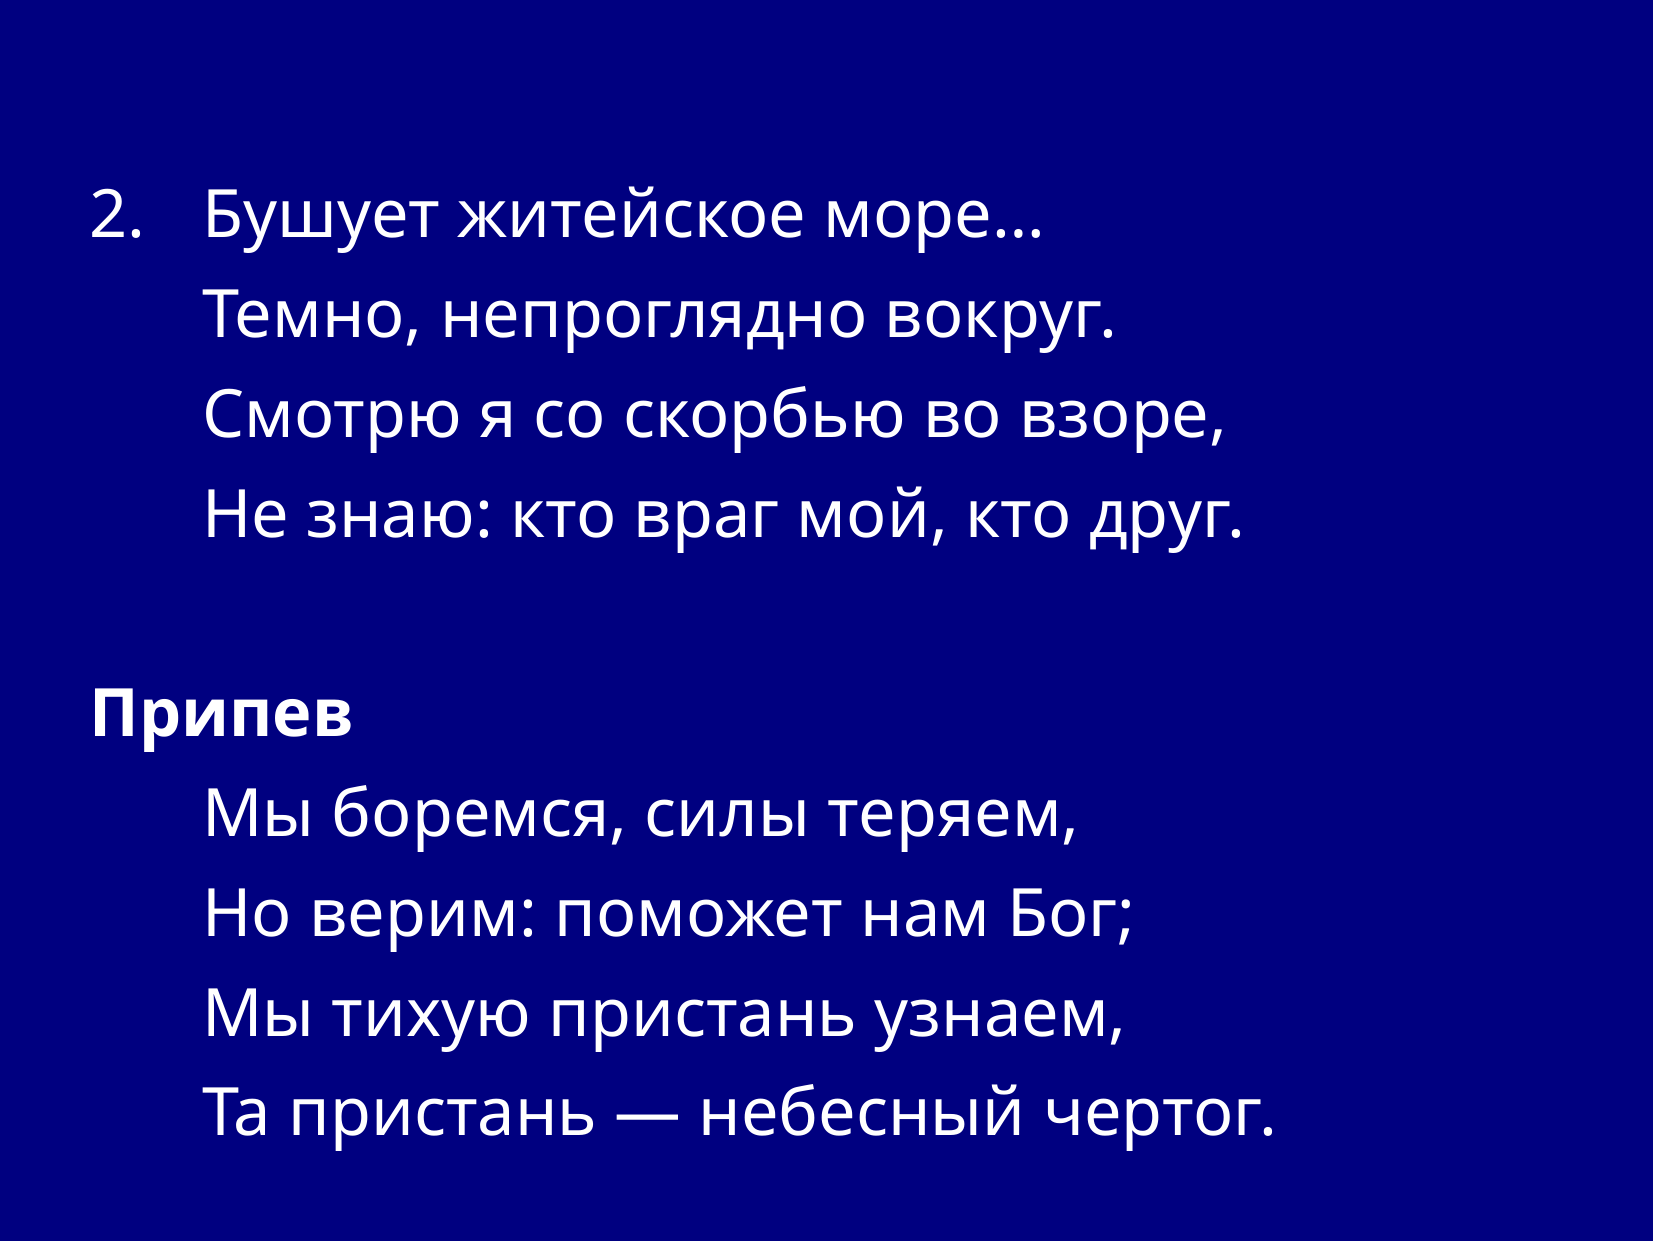

2.	Бушует житейское море…
	Темно, непроглядно вокруг.
	Смотрю я со скорбью во взоре,
	Не знаю: кто враг мой, кто друг.
Припев
	Мы боремся, силы теряем,
	Но верим: поможет нам Бог;
	Мы тихую пристань узнаем,
	Та пристань — небесный чертог.